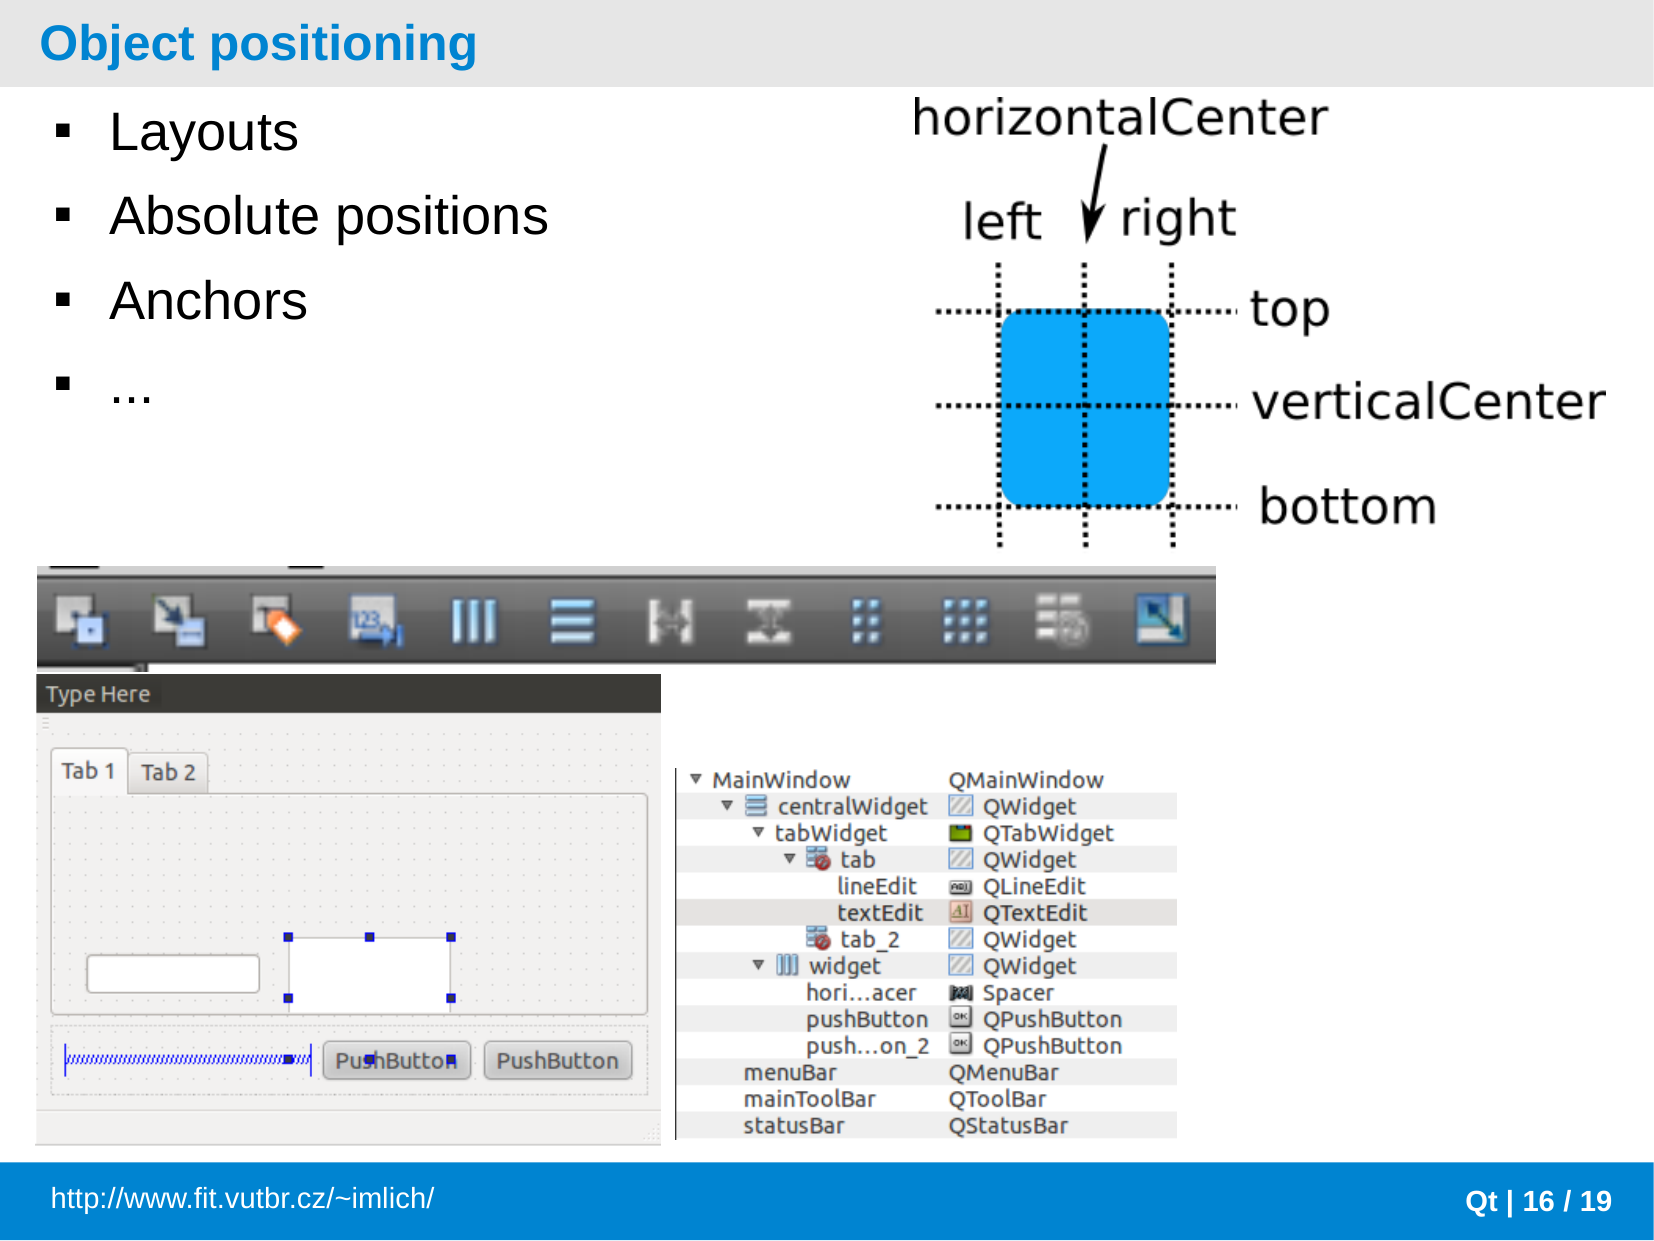

# Object positioning
Layouts
Absolute positions
Anchors
...